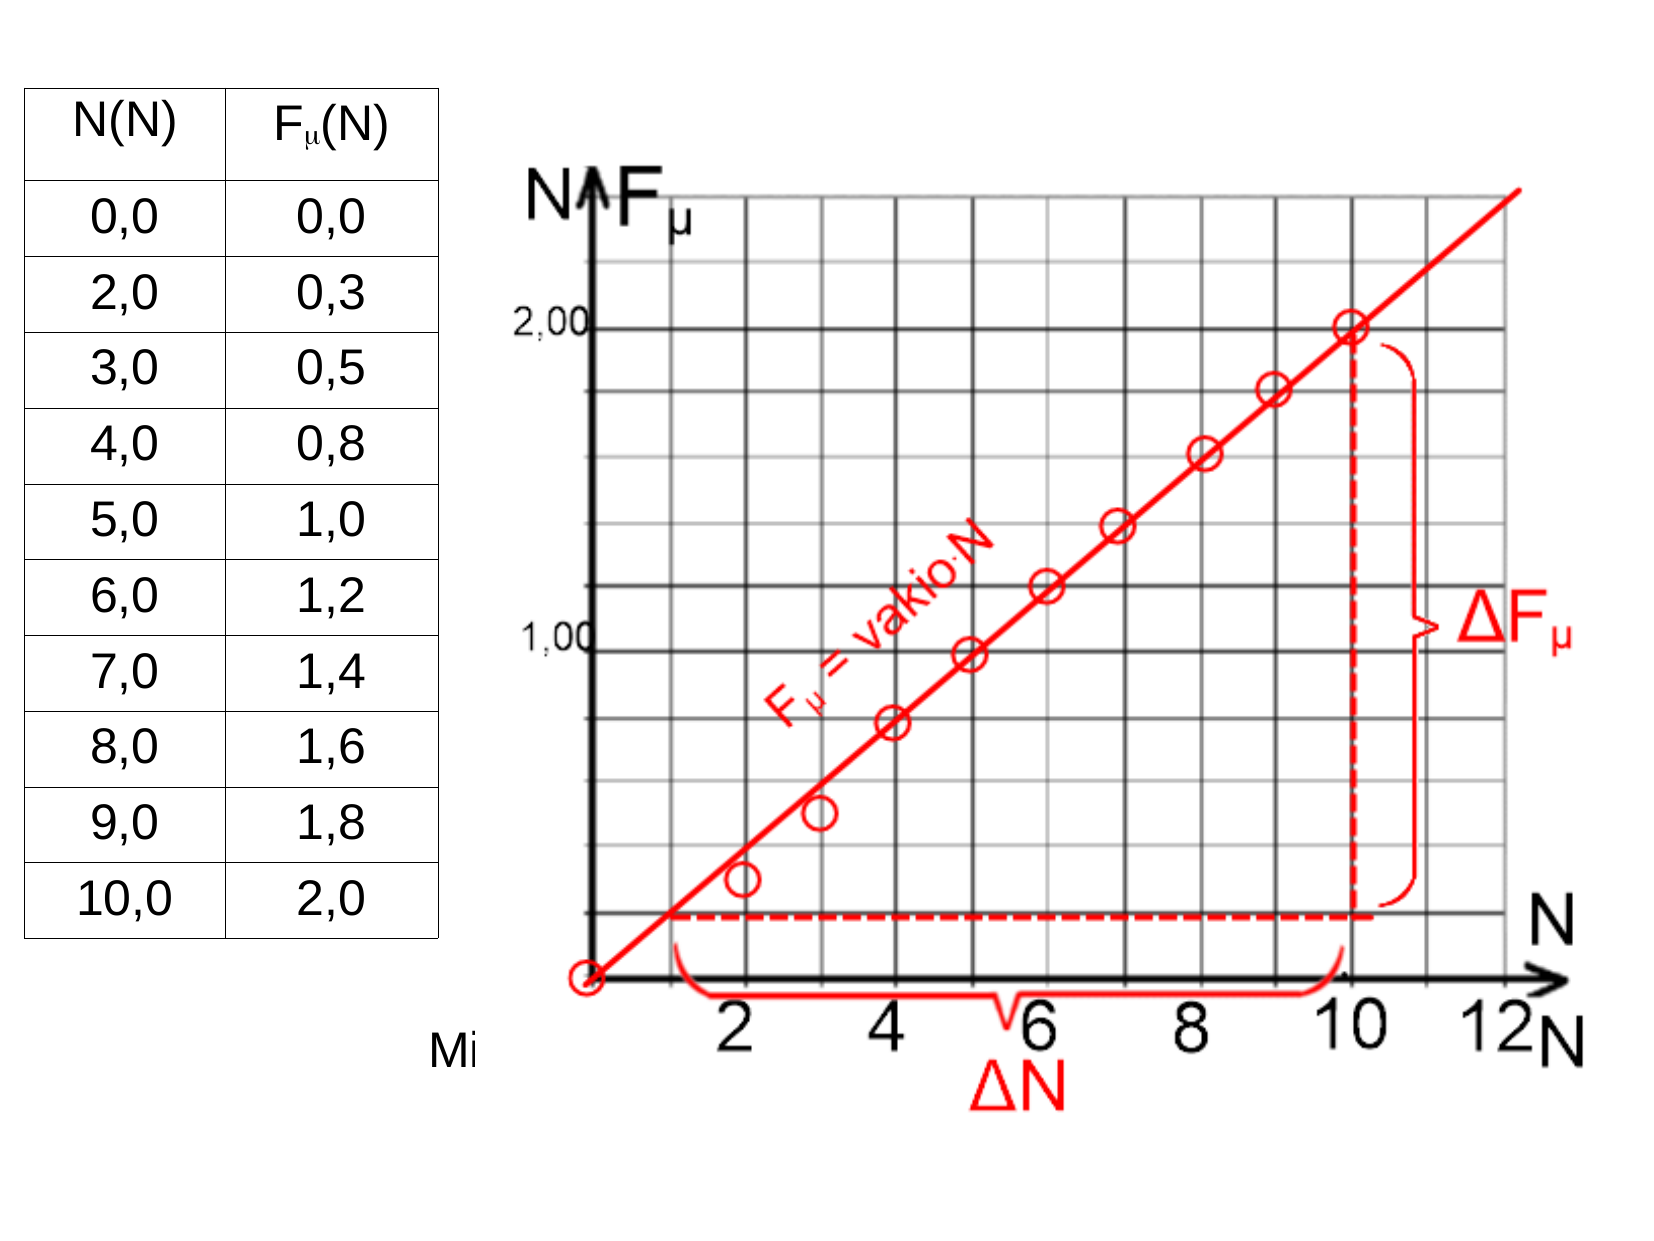

| N(N) | Fm(N) |
| --- | --- |
| 0,0 | 0,0 |
| 2,0 | 0,3 |
| 3,0 | 0,5 |
| 4,0 | 0,8 |
| 5,0 | 1,0 |
| 6,0 | 1,2 |
| 7,0 | 1,4 |
| 8,0 | 1,6 |
| 9,0 | 1,8 |
| 10,0 | 2,0 |
Mitattu 27.11.2020